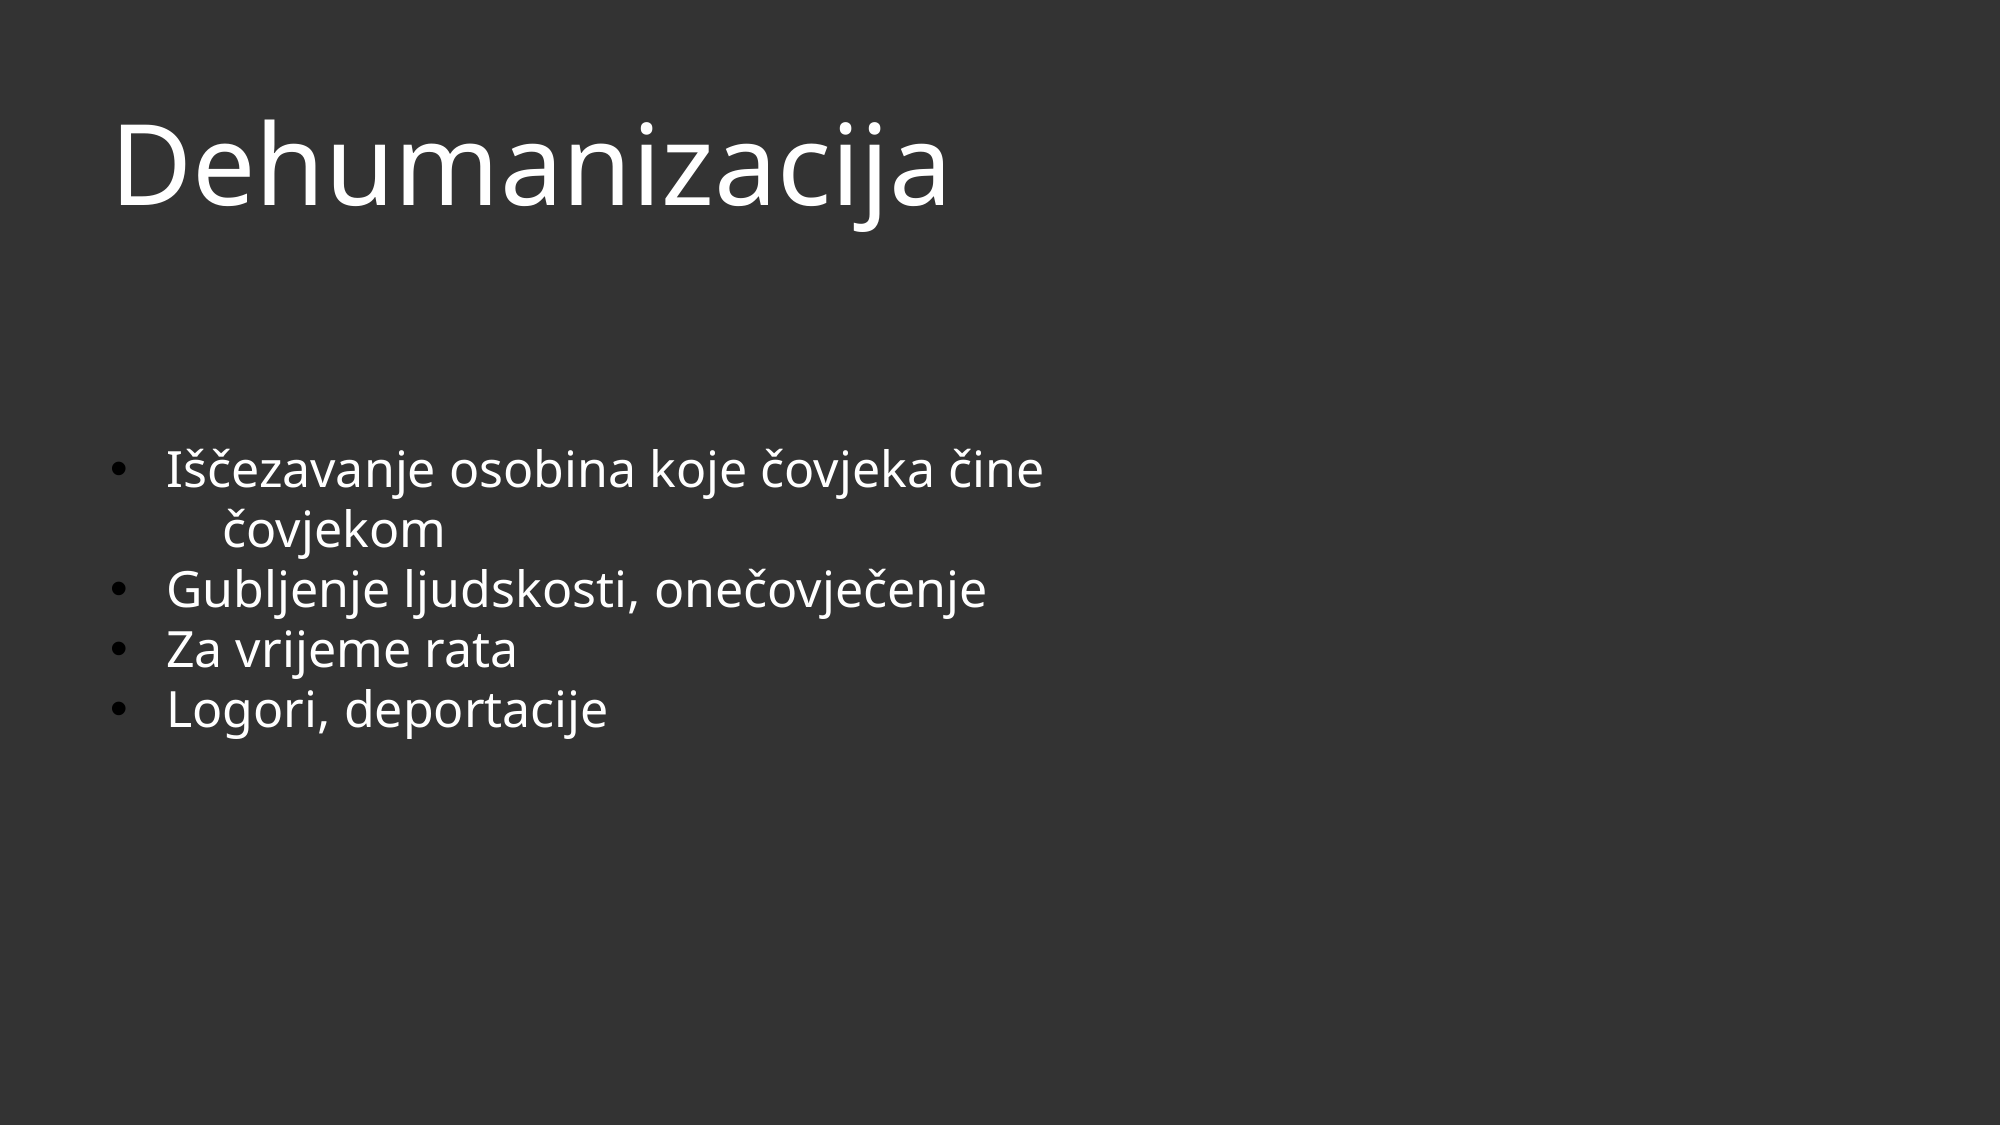

Dehumanizacija
Iščezavanje osobina koje čovjeka čine čovjekom
Gubljenje ljudskosti, onečovječenje
Za vrijeme rata
Logori, deportacije